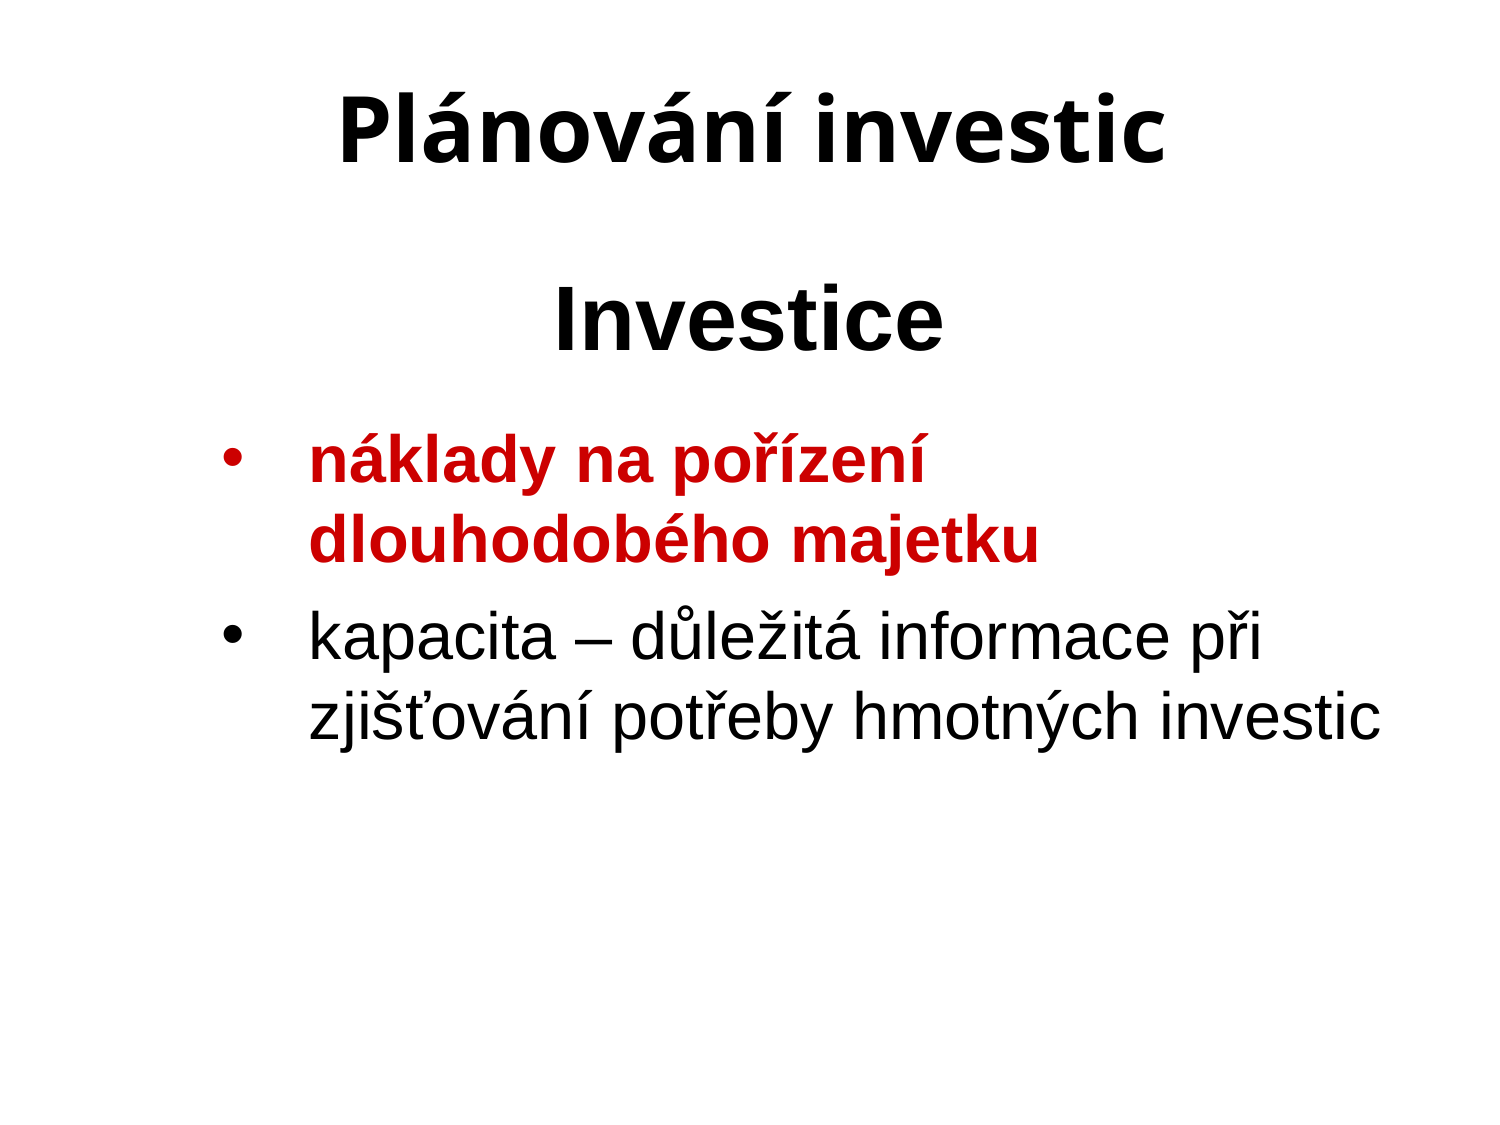

Plánování investic
# Investice
náklady na pořízení dlouhodobého majetku
kapacita – důležitá informace při zjišťování potřeby hmotných investic